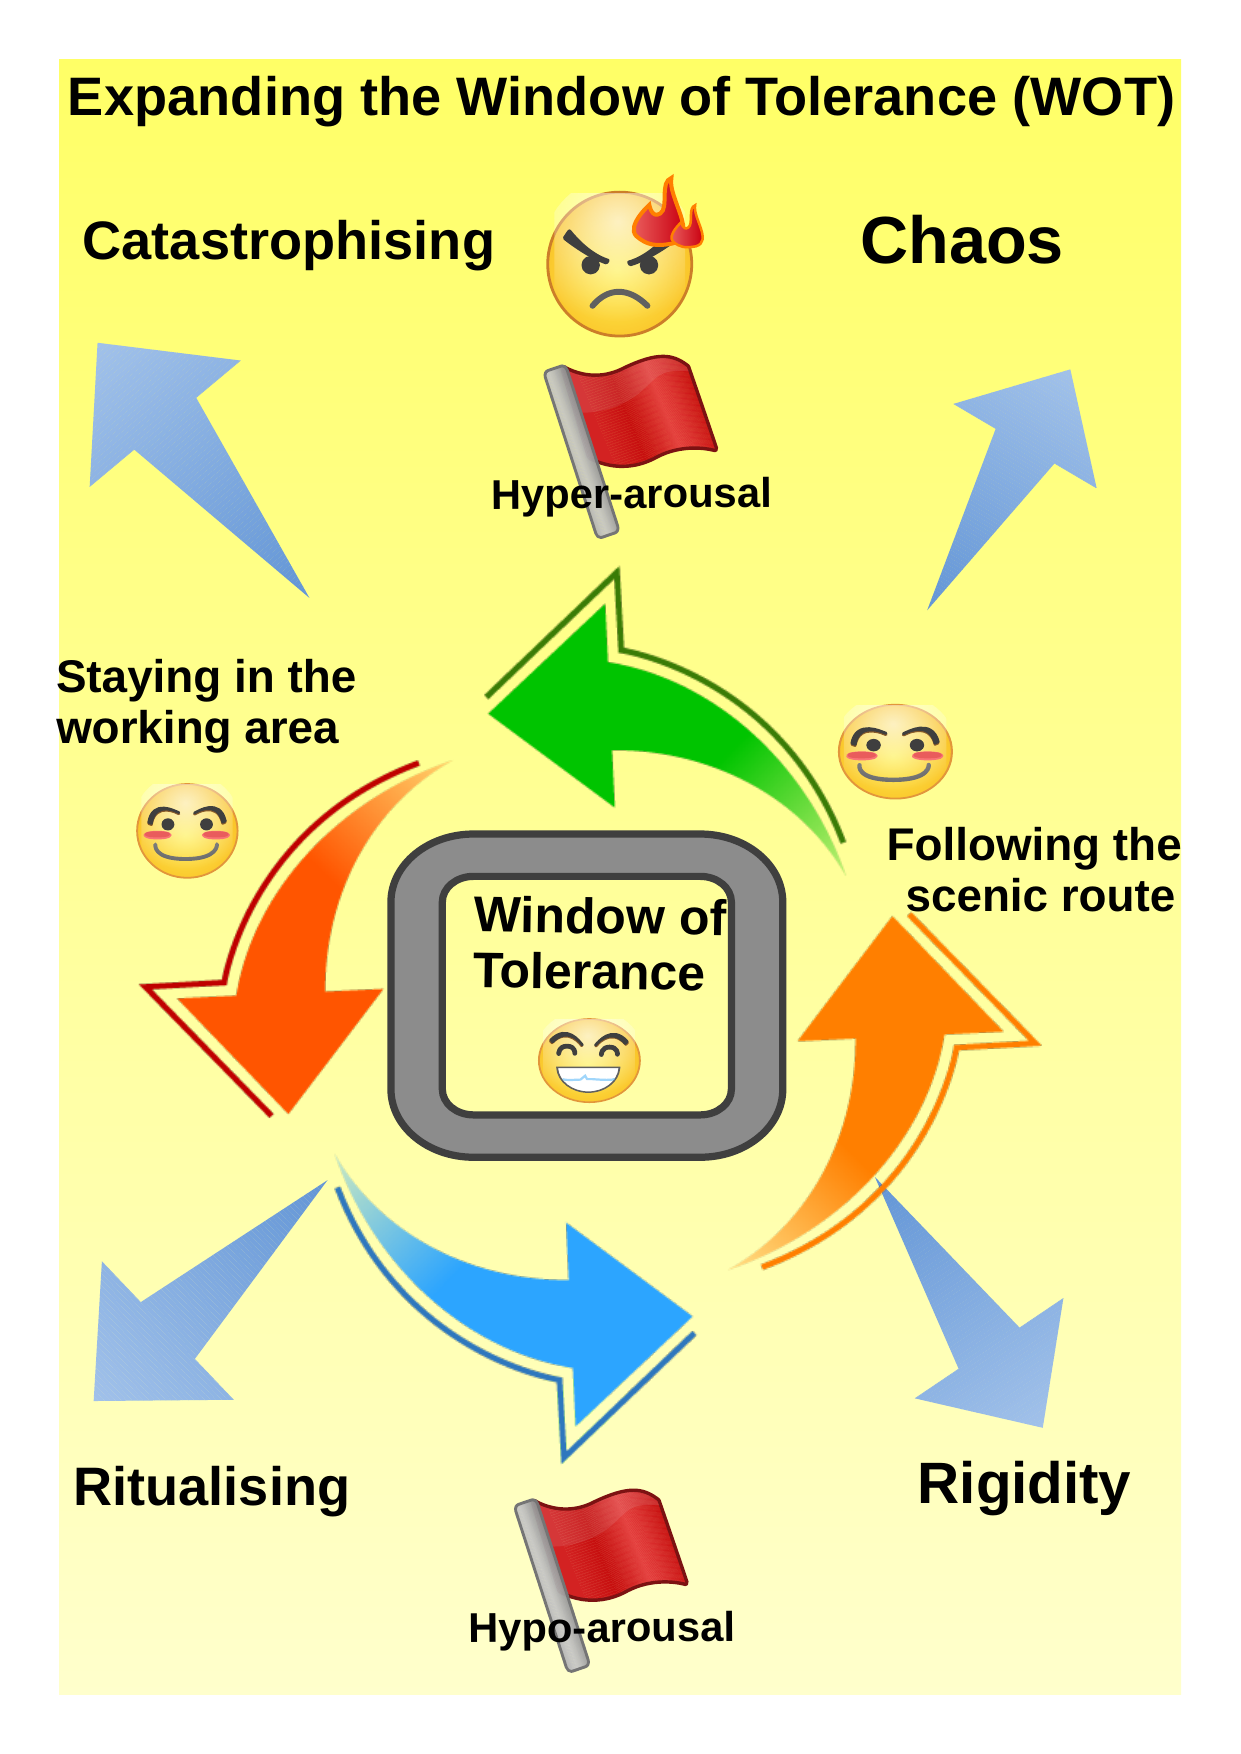

Expanding the Window of Tolerance (WOT)
Chaos
Catastrophising
Hyper-arousal
Staying in the working area
Following the
scenic route
Window of
Tolerance
Rigidity
Ritualising
Hypo-arousal